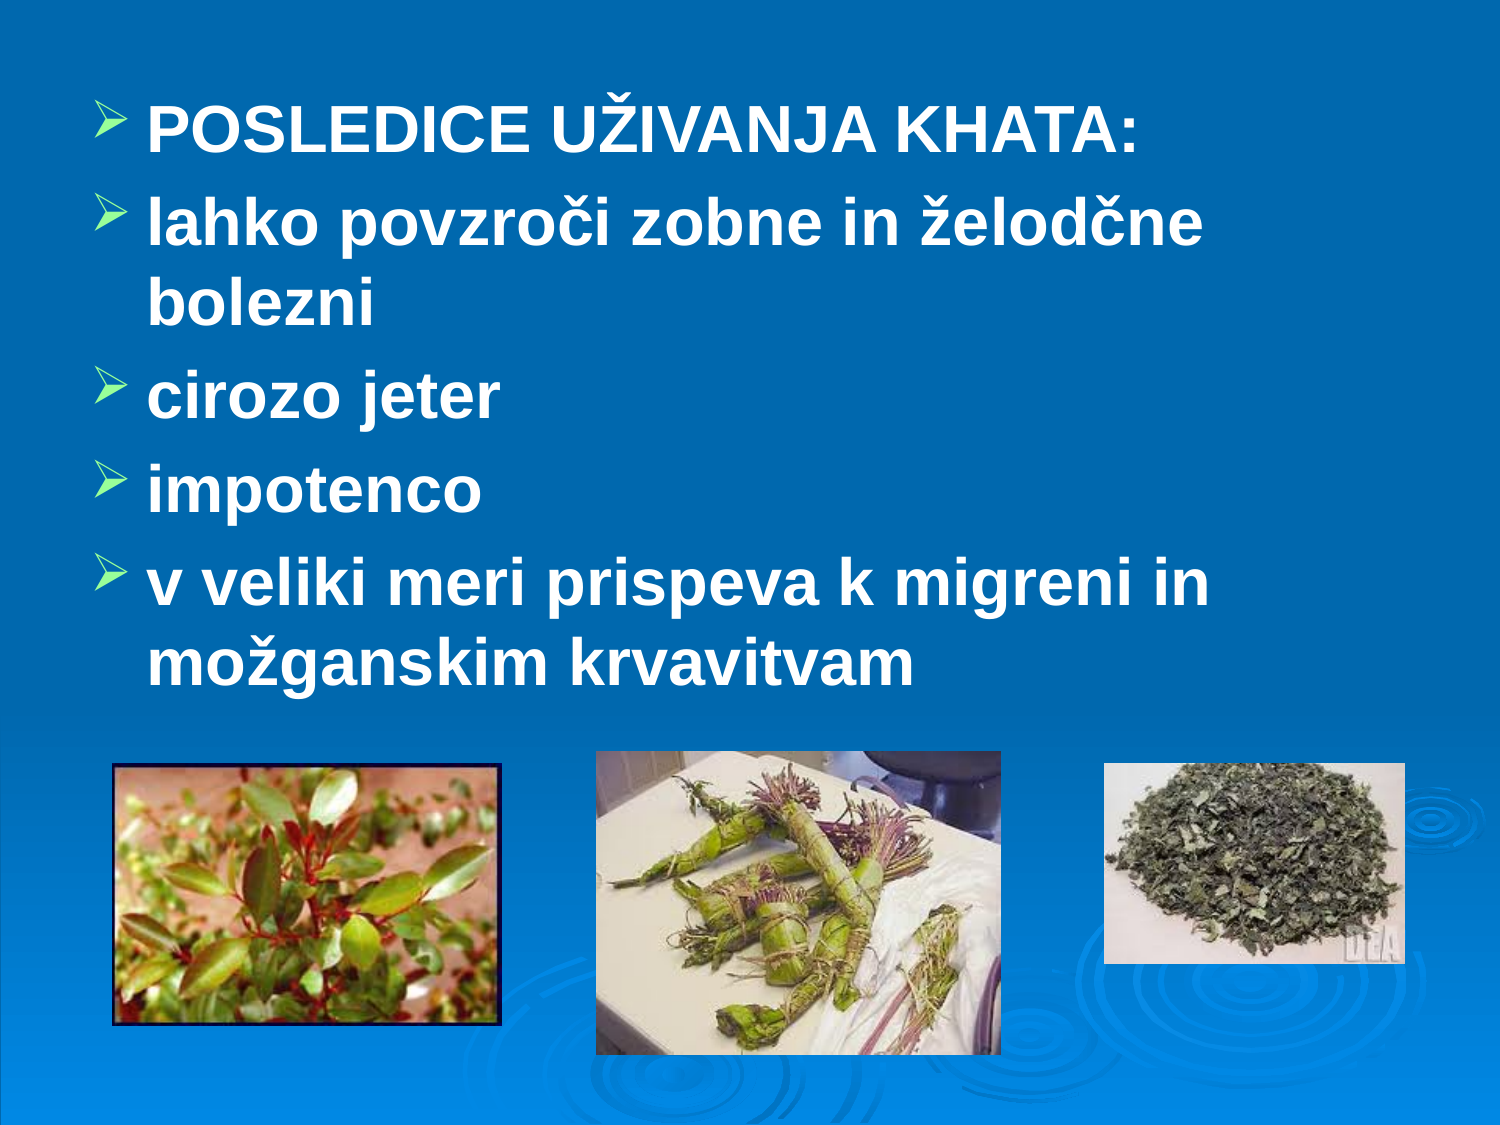

# POSLEDICE UŽIVANJA KHATA:
lahko povzroči zobne in želodčne bolezni
cirozo jeter
impotenco
v veliki meri prispeva k migreni in možganskim krvavitvam